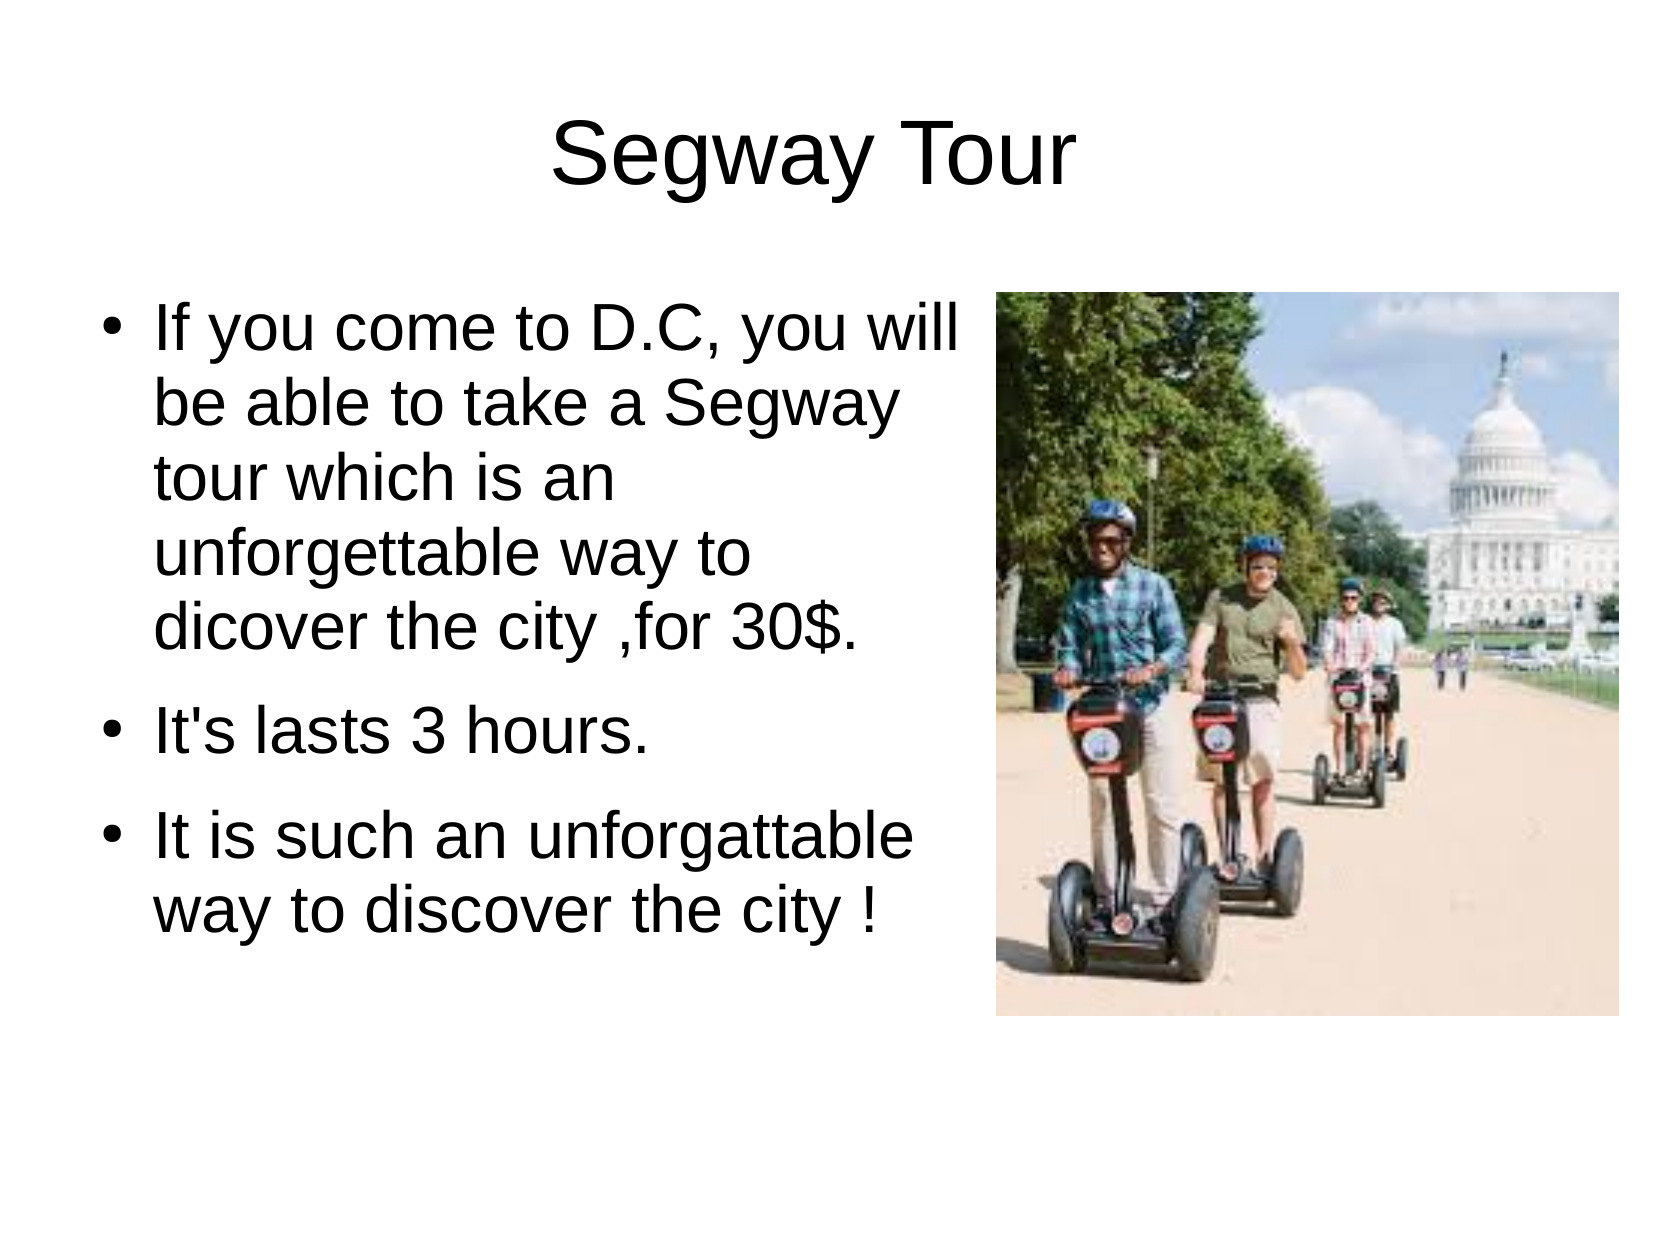

# Segway Tour
If you come to D.C, you will be able to take a Segway tour which is an unforgettable way to dicover the city ,for 30$.
It's lasts 3 hours.
It is such an unforgattable way to discover the city !